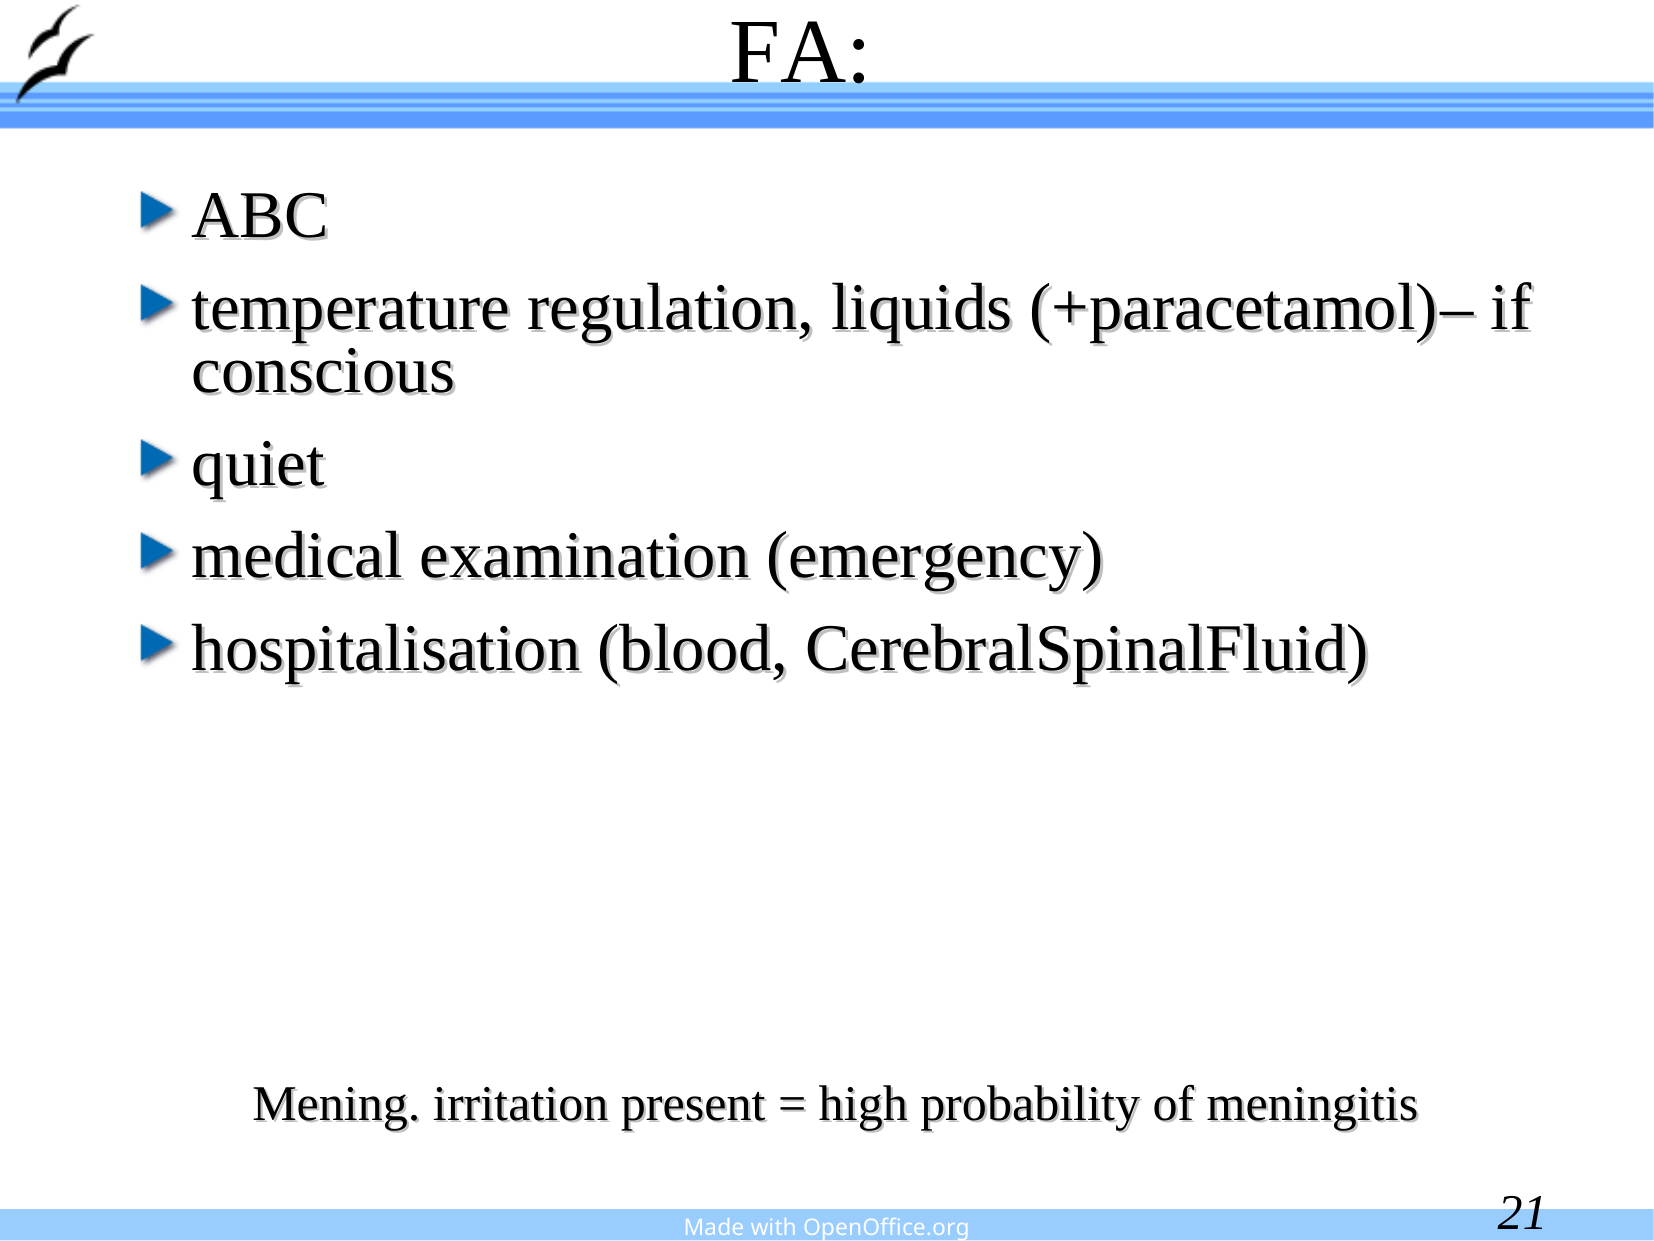

# FA:
ABC
temperature regulation, liquids (+paracetamol)– if conscious
quiet
medical examination (emergency)
hospitalisation (blood, CerebralSpinalFluid)
Mening. irritation present = high probability of meningitis